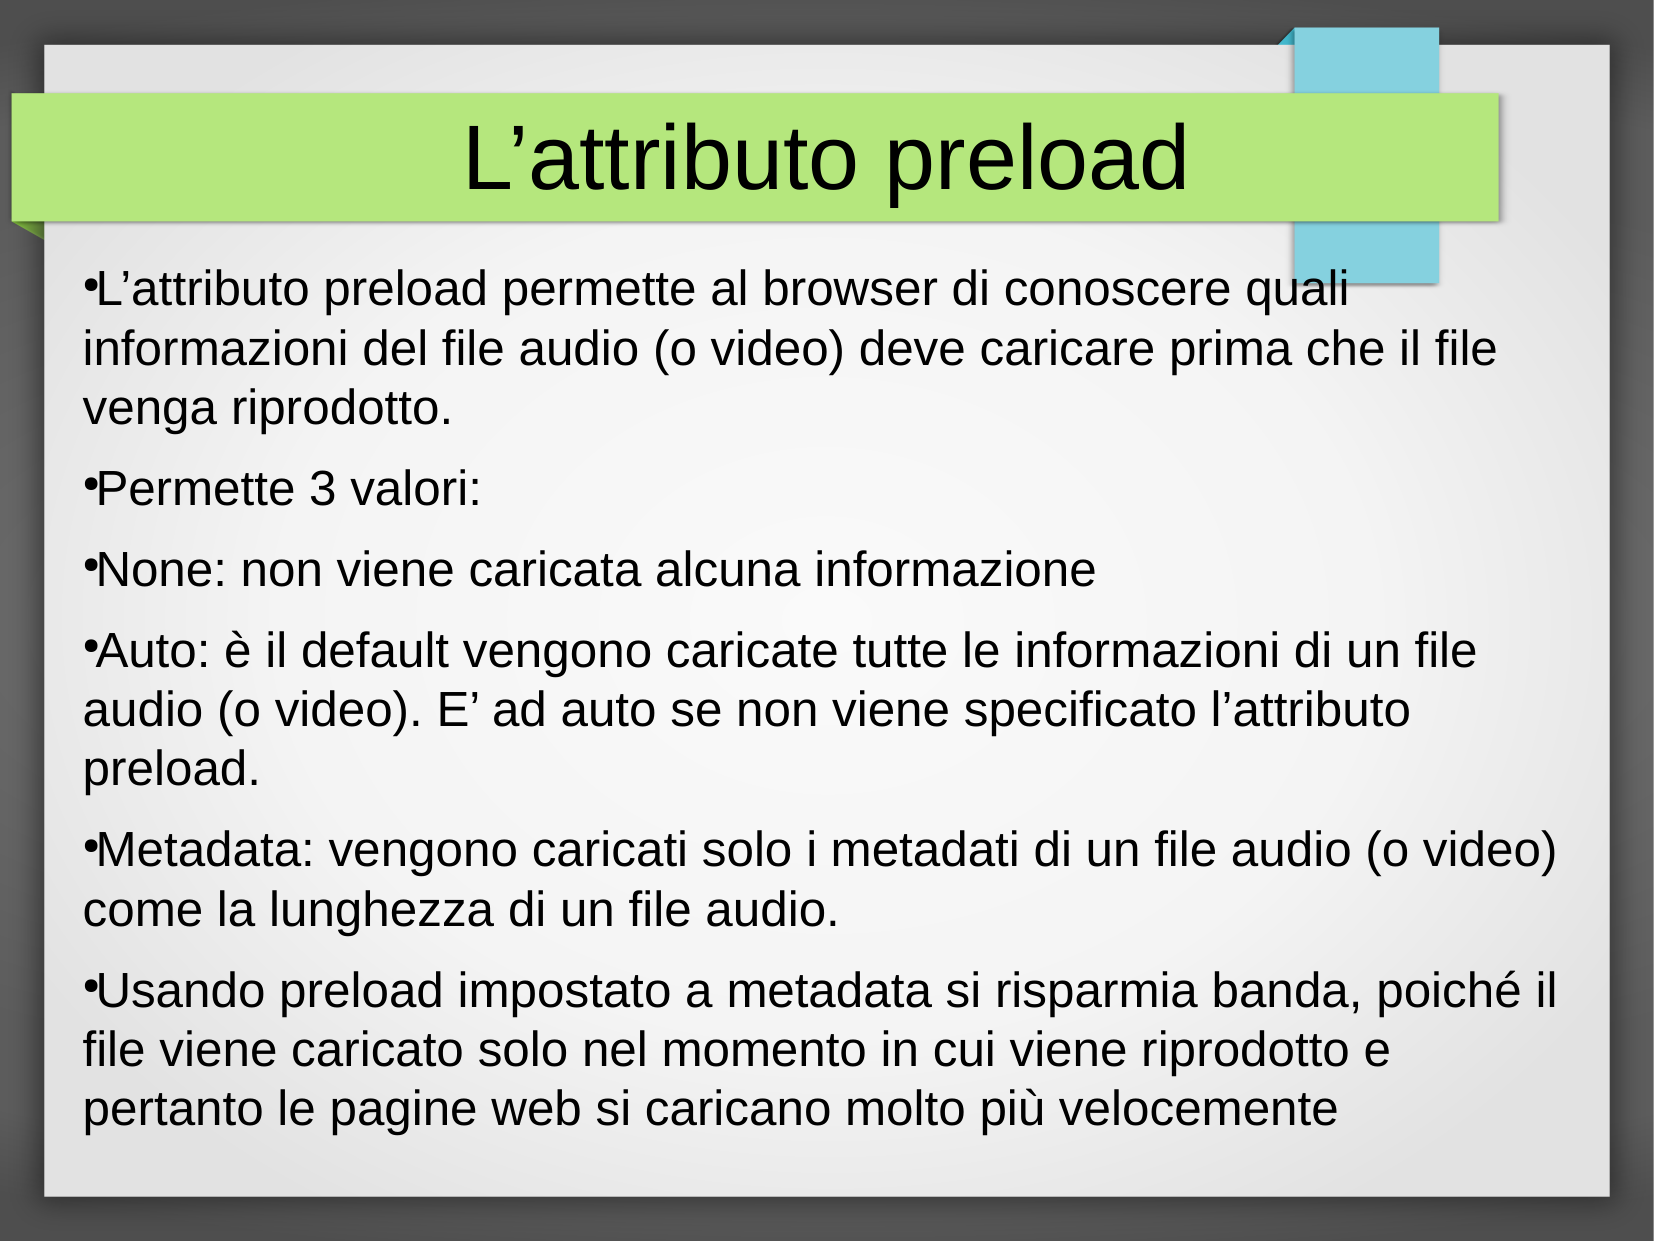

# L’attributo preload
L’attributo preload permette al browser di conoscere quali informazioni del file audio (o video) deve caricare prima che il file venga riprodotto.
Permette 3 valori:
None: non viene caricata alcuna informazione
Auto: è il default vengono caricate tutte le informazioni di un file audio (o video). E’ ad auto se non viene specificato l’attributo preload.
Metadata: vengono caricati solo i metadati di un file audio (o video) come la lunghezza di un file audio.
Usando preload impostato a metadata si risparmia banda, poiché il file viene caricato solo nel momento in cui viene riprodotto e pertanto le pagine web si caricano molto più velocemente